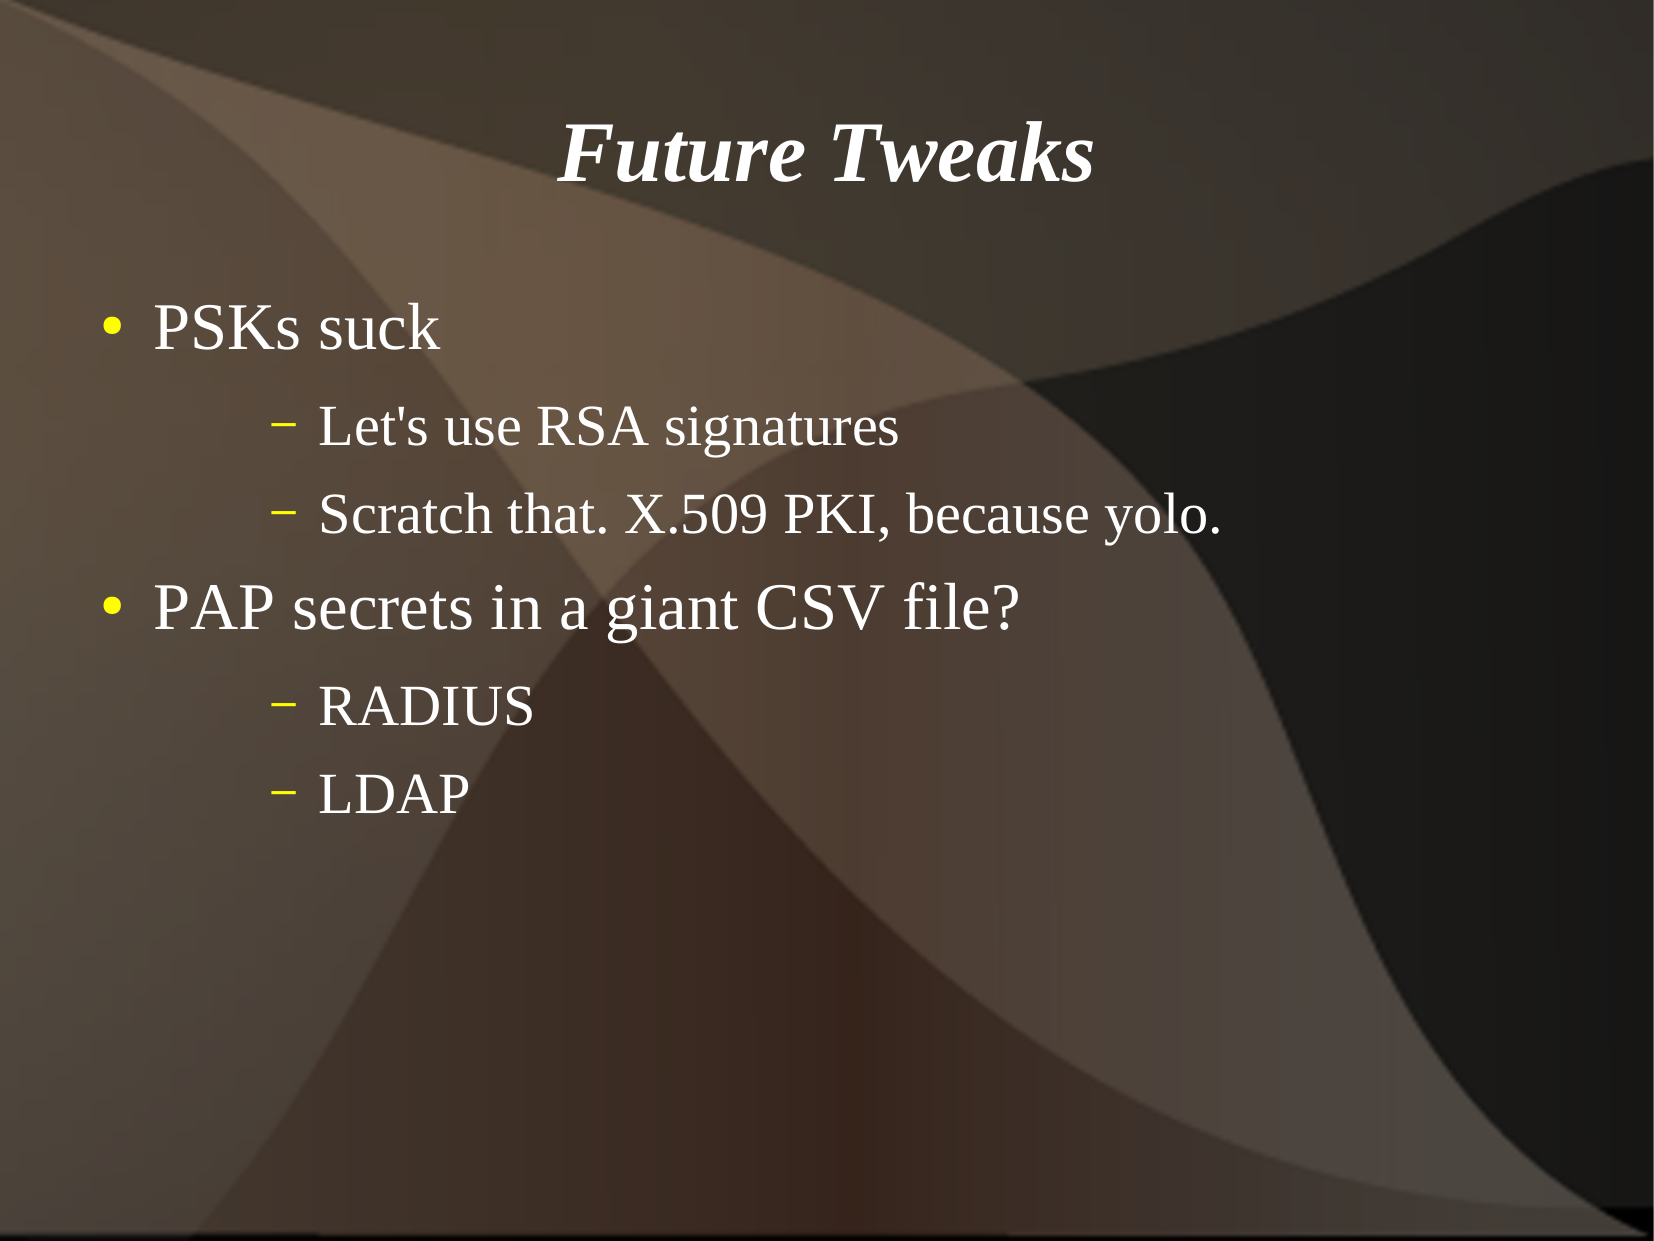

# Future Tweaks
PSKs suck
Let's use RSA signatures
Scratch that. X.509 PKI, because yolo.
PAP secrets in a giant CSV file?
RADIUS
LDAP